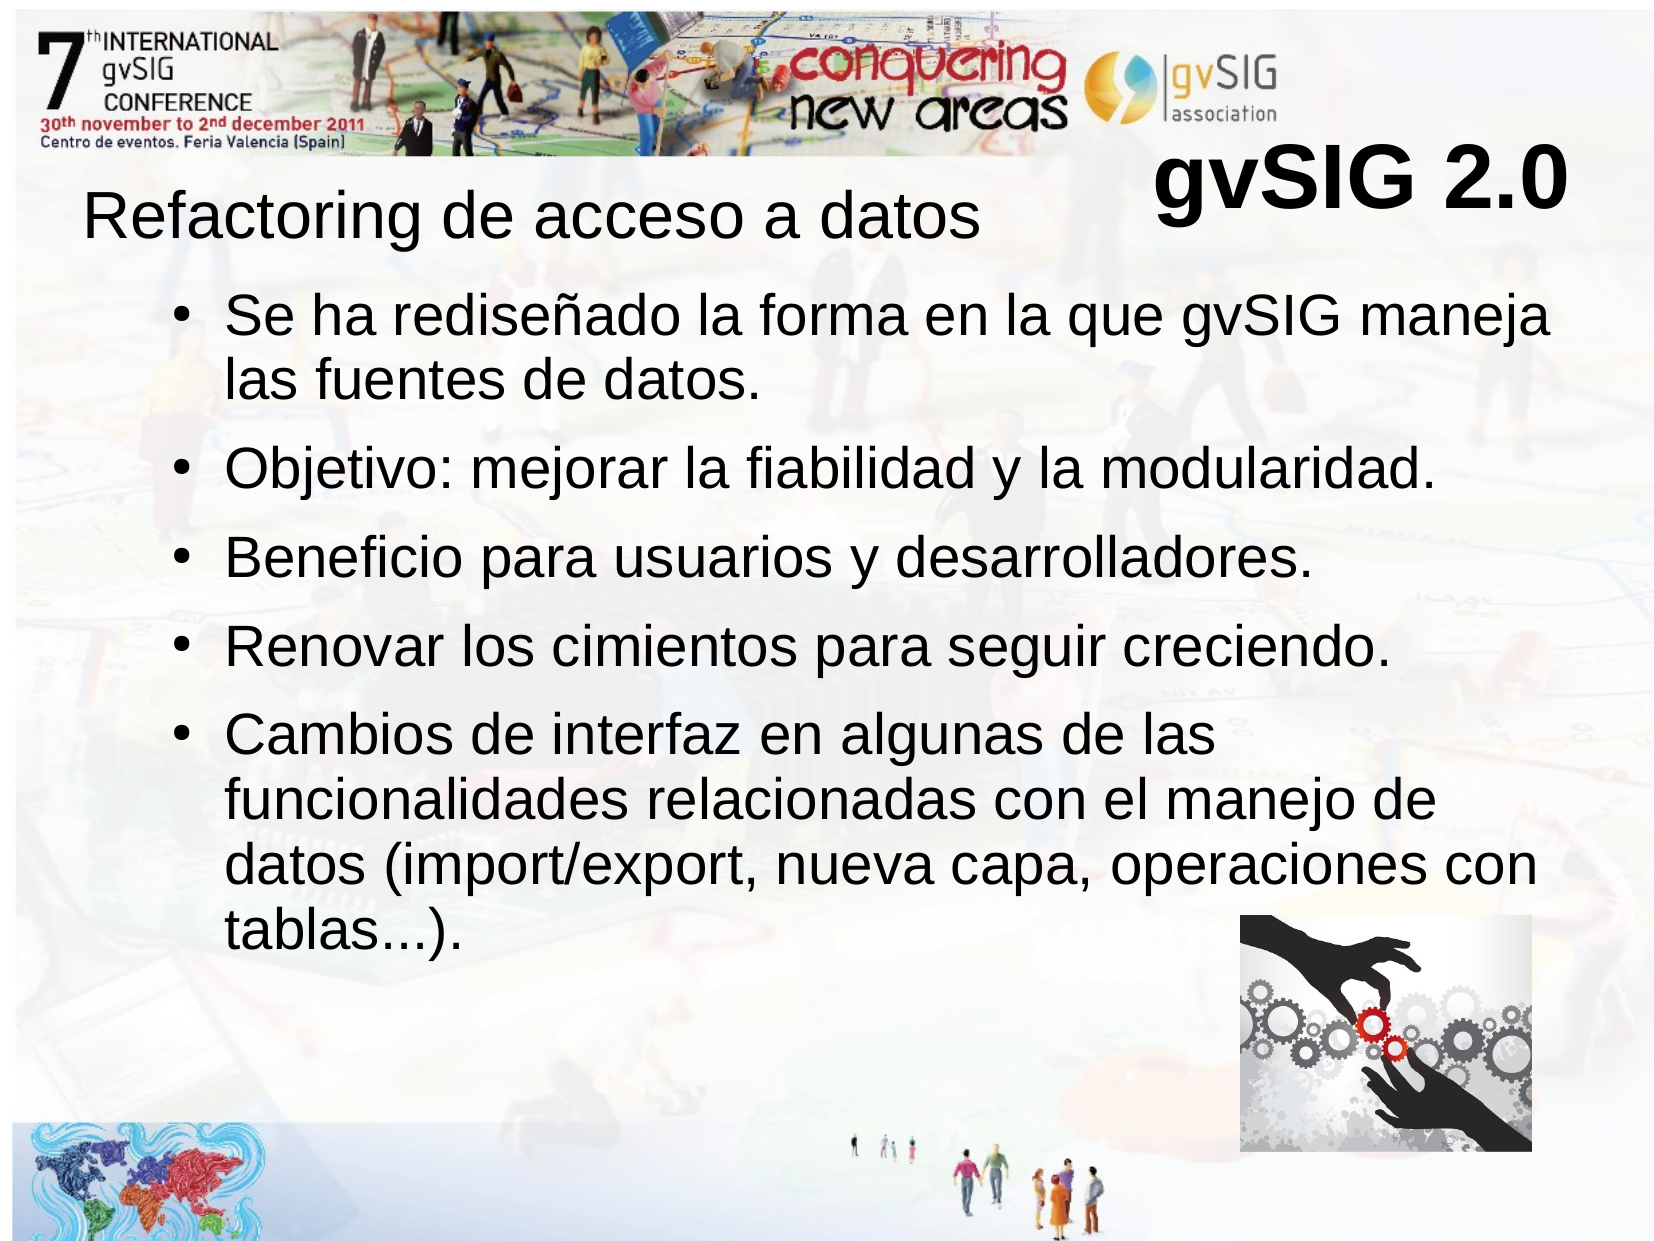

# gvSIG 2.0
Refactoring de acceso a datos
Se ha rediseñado la forma en la que gvSIG maneja las fuentes de datos.
Objetivo: mejorar la fiabilidad y la modularidad.
Beneficio para usuarios y desarrolladores.
Renovar los cimientos para seguir creciendo.
Cambios de interfaz en algunas de las funcionalidades relacionadas con el manejo de datos (import/export, nueva capa, operaciones con tablas...).